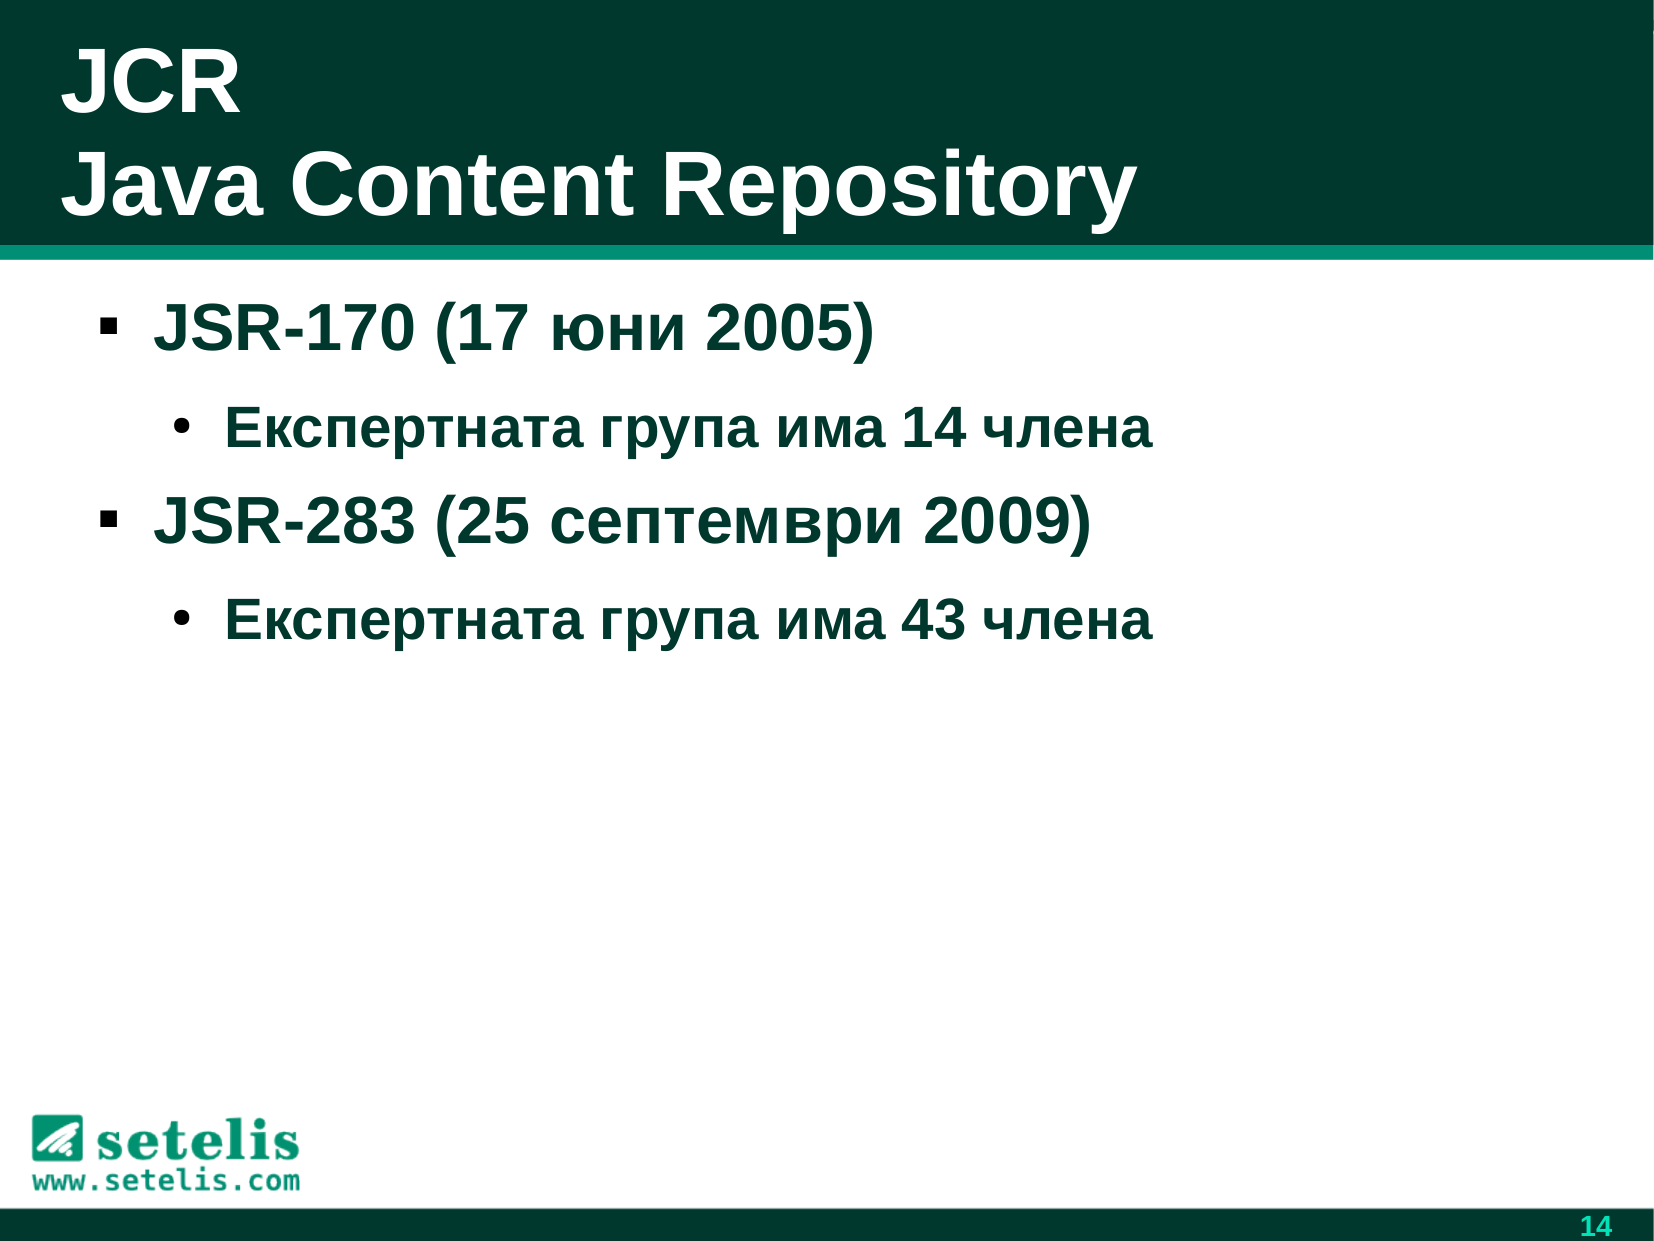

# JCR Java Content Repository
JSR-170 (17 юни 2005)
Експертната група има 14 члена
JSR-283 (25 септември 2009)
Експертната група има 43 члена
14